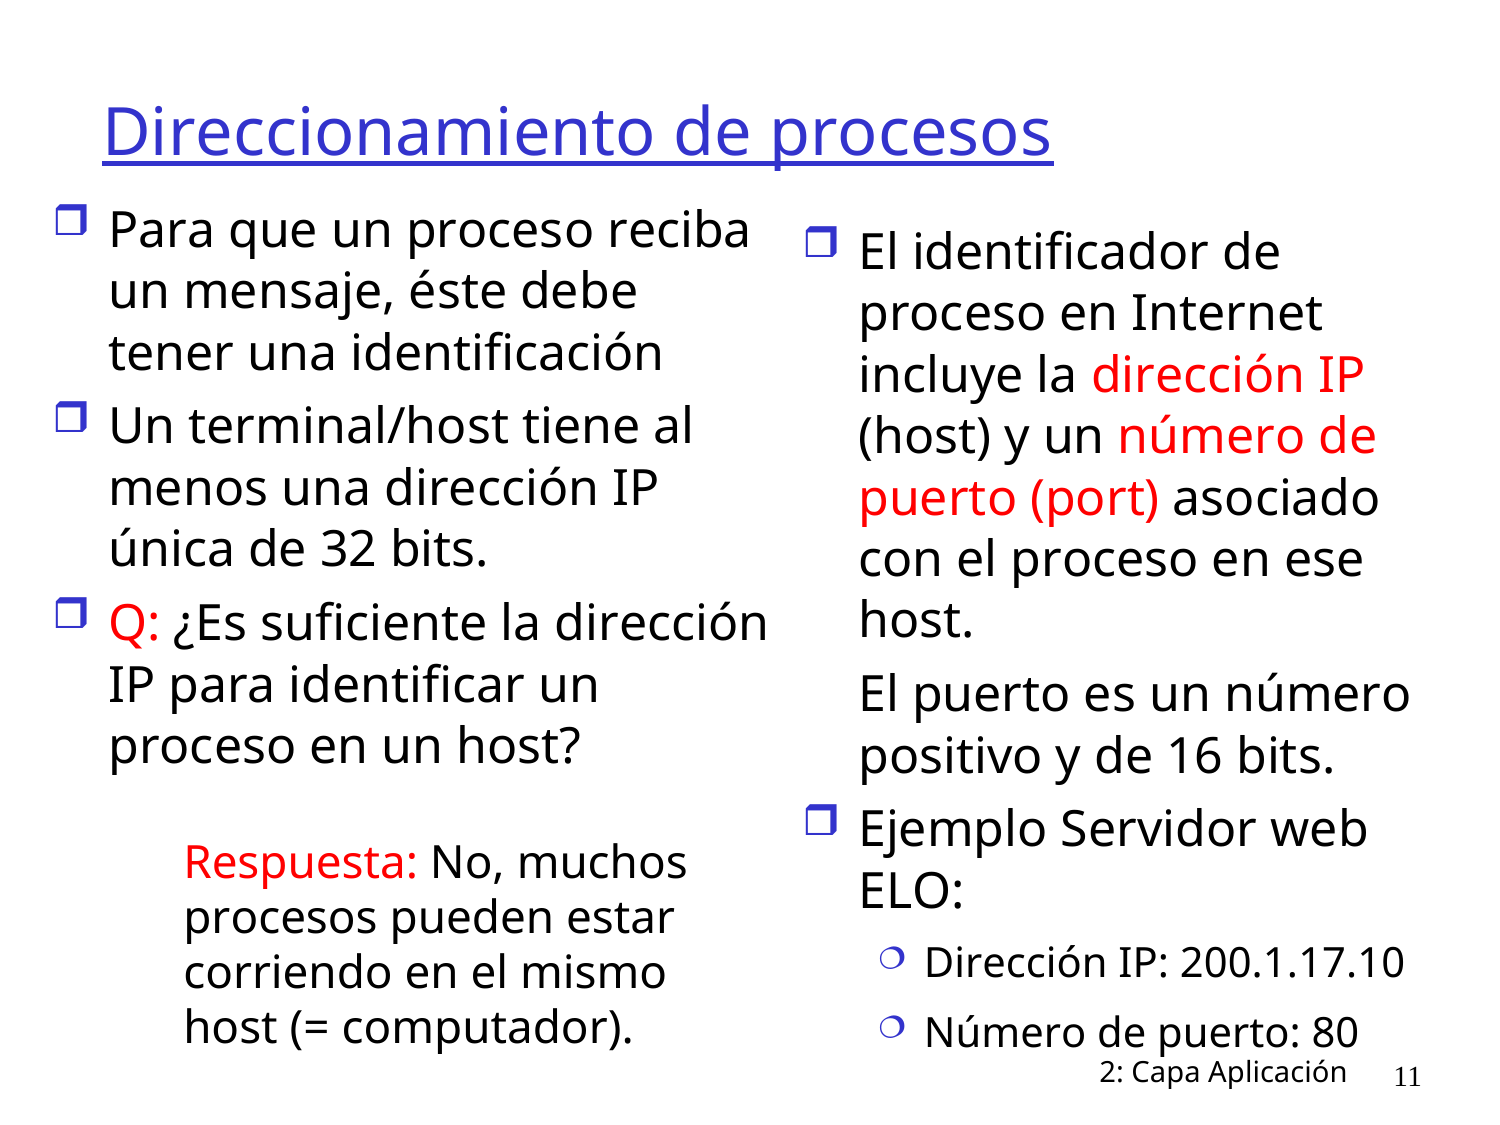

# Direccionamiento de procesos
Para que un proceso reciba un mensaje, éste debe tener una identificación
Un terminal/host tiene al menos una dirección IP única de 32 bits.
Q: ¿Es suficiente la dirección IP para identificar un proceso en un host?
El identificador de proceso en Internet incluye la dirección IP (host) y un número de puerto (port) asociado con el proceso en ese host.
El puerto es un número positivo y de 16 bits.
Ejemplo Servidor web ELO:
Dirección IP: 200.1.17.10
Número de puerto: 80
Respuesta: No, muchos procesos pueden estar corriendo en el mismo host (= computador).